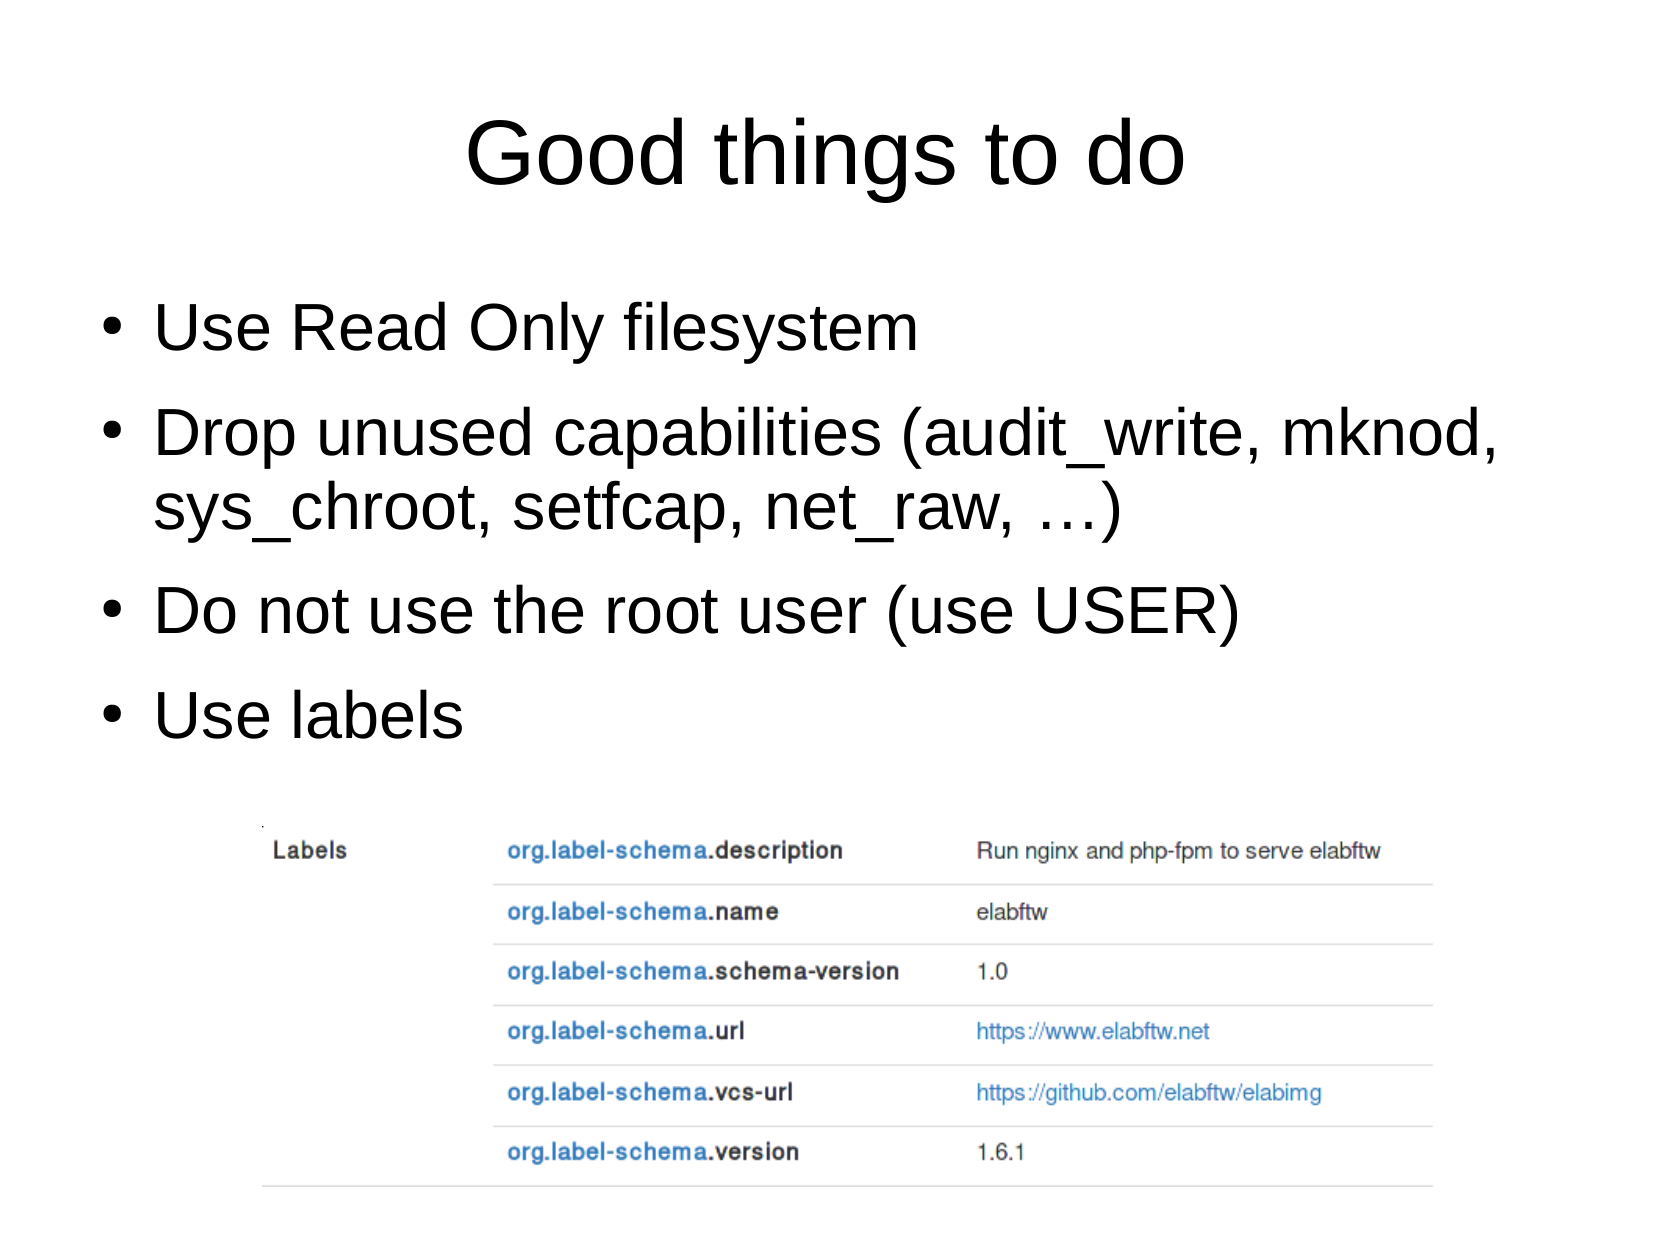

# Good things to do
Use Read Only filesystem
Drop unused capabilities (audit_write, mknod, sys_chroot, setfcap, net_raw, …)
Do not use the root user (use USER)
Use labels